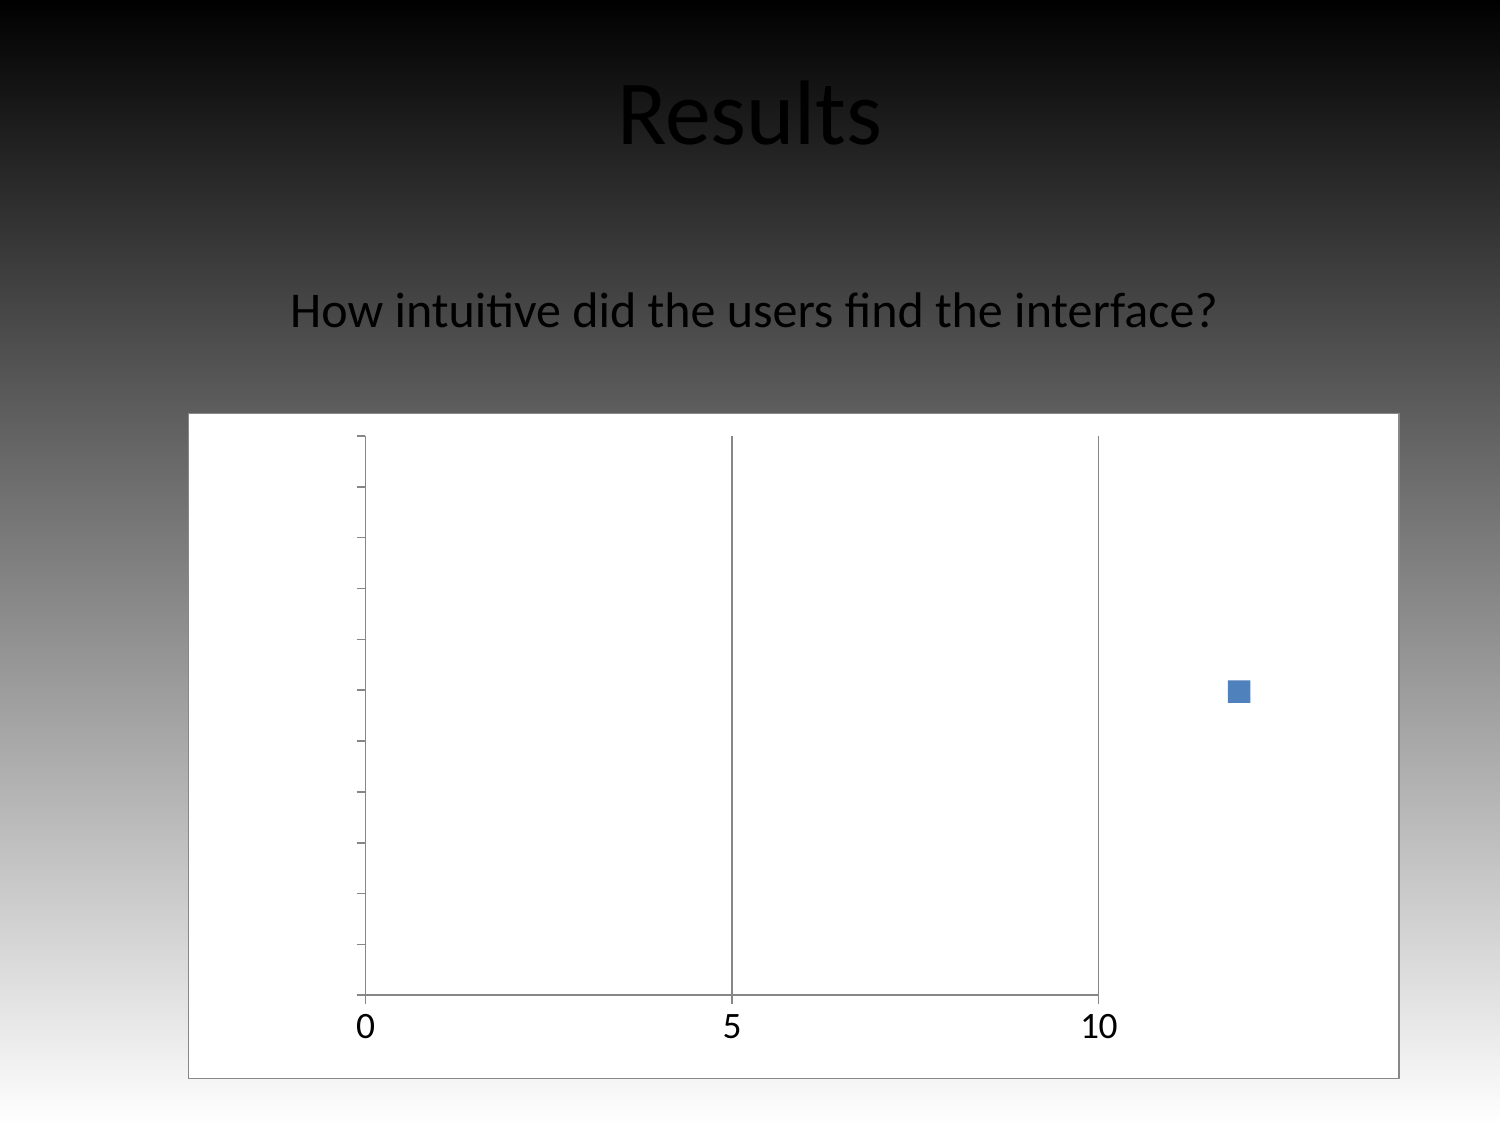

# Results
How intuitive did the users find the interface?
### Chart
| Category | |
|---|---|